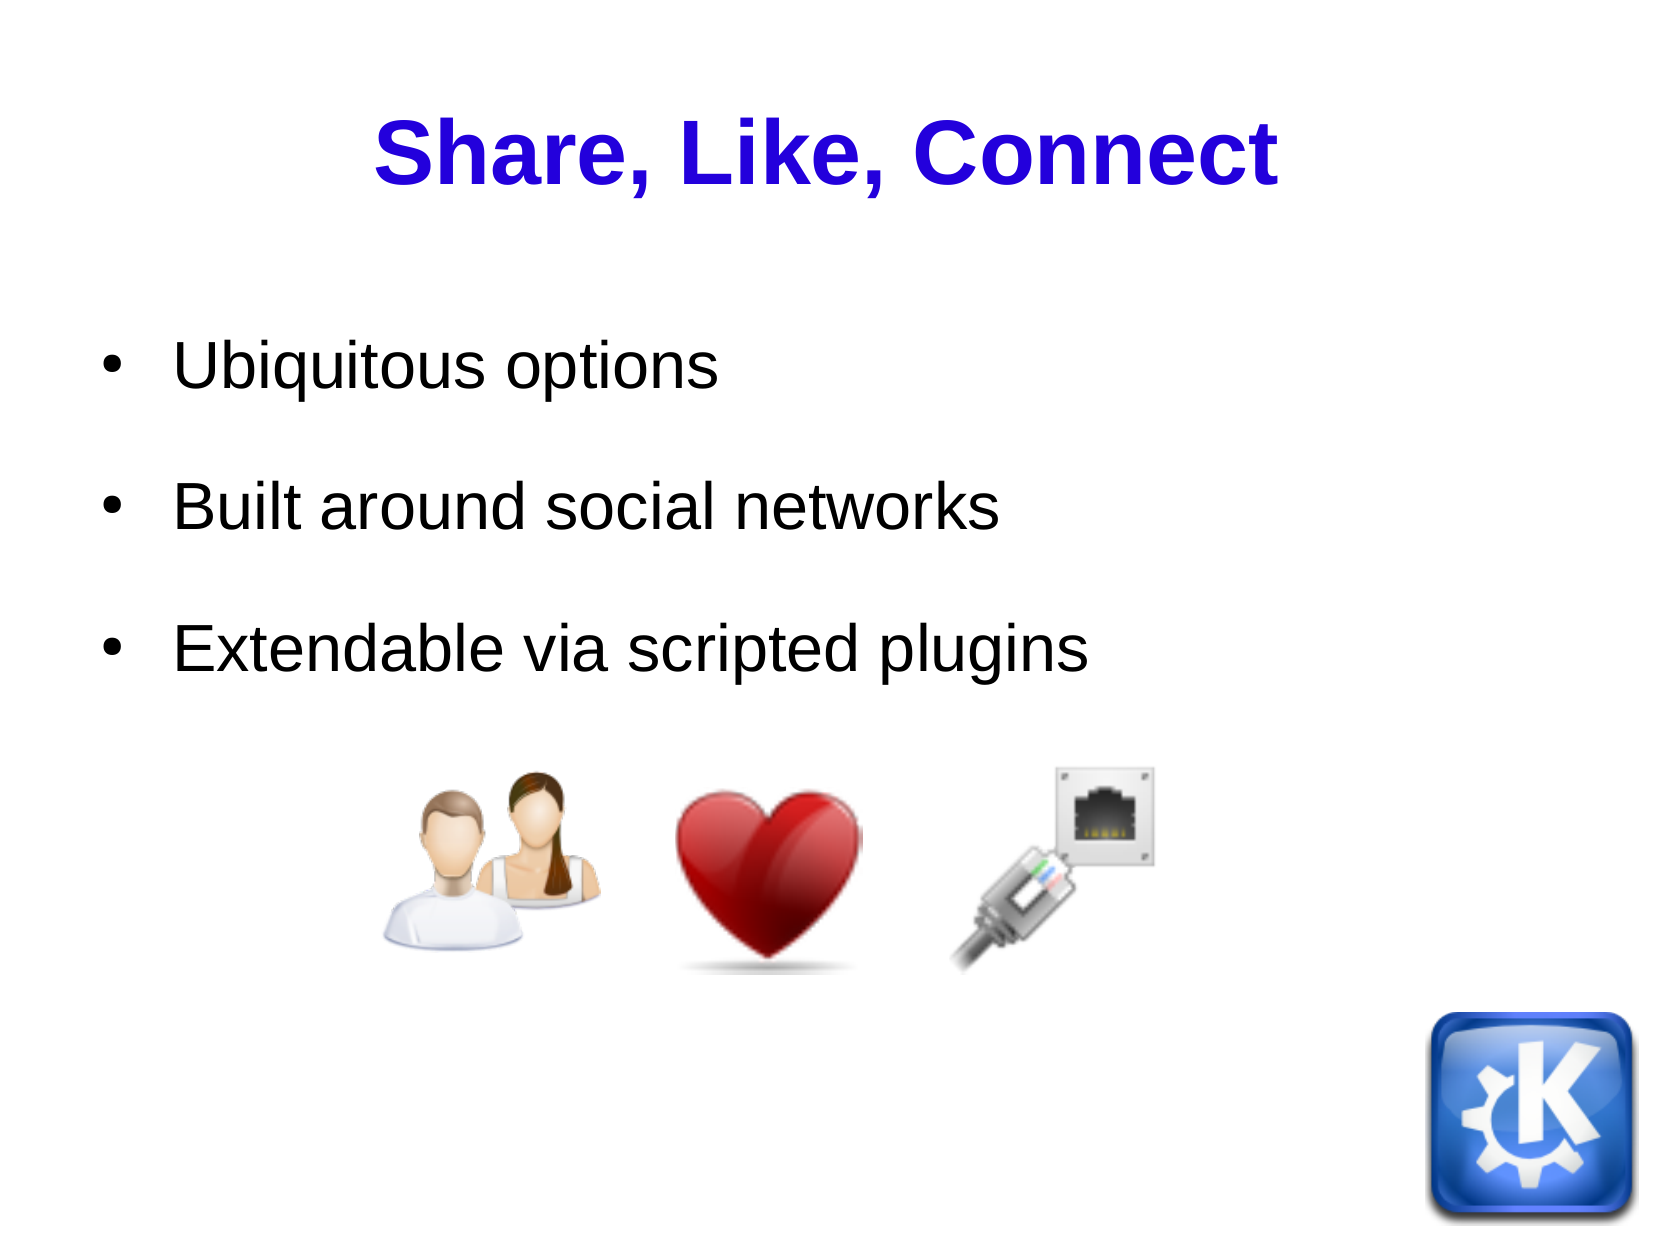

# Share, Like, Connect
 Ubiquitous options
 Built around social networks
 Extendable via scripted plugins